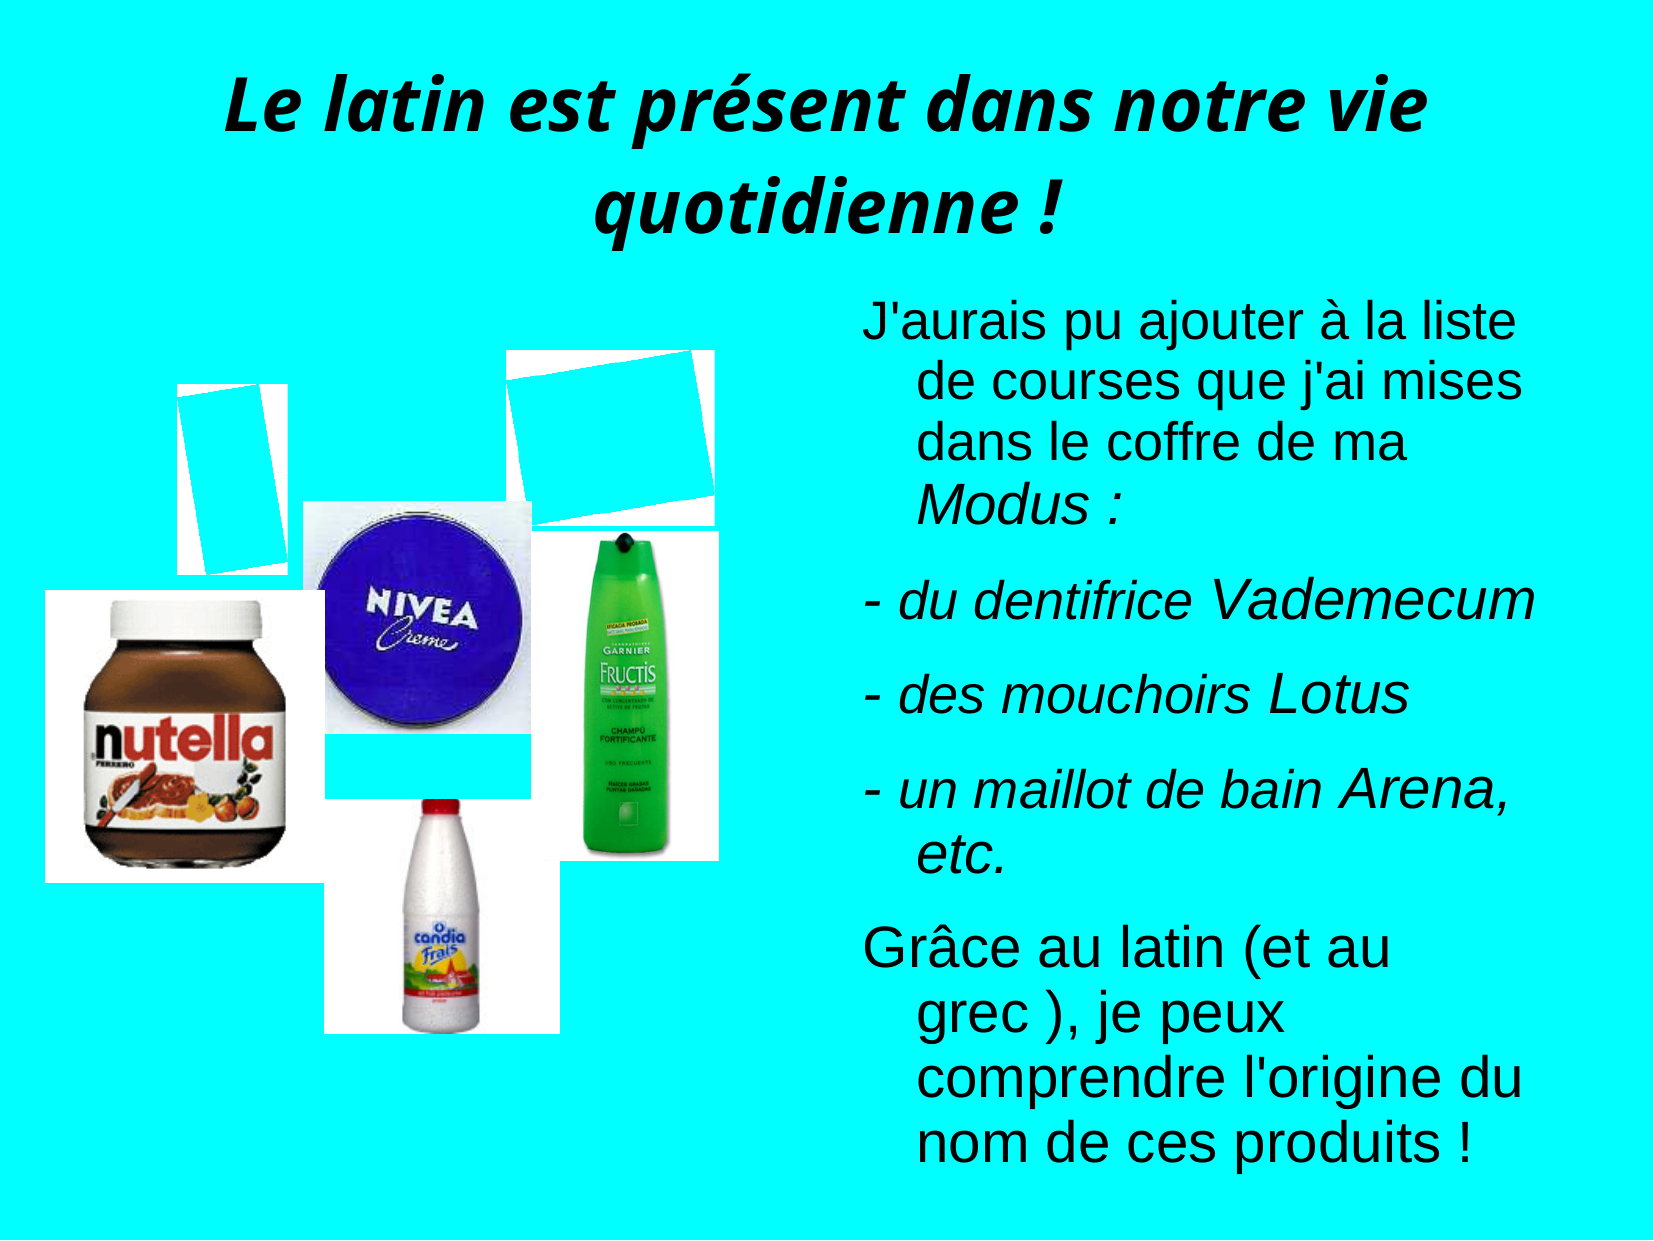

# Le latin est présent dans notre vie quotidienne !
J'aurais pu ajouter à la liste de courses que j'ai mises dans le coffre de ma Modus :
- du dentifrice Vademecum
- des mouchoirs Lotus
- un maillot de bain Arena, etc.
Grâce au latin (et au grec ), je peux comprendre l'origine du nom de ces produits !